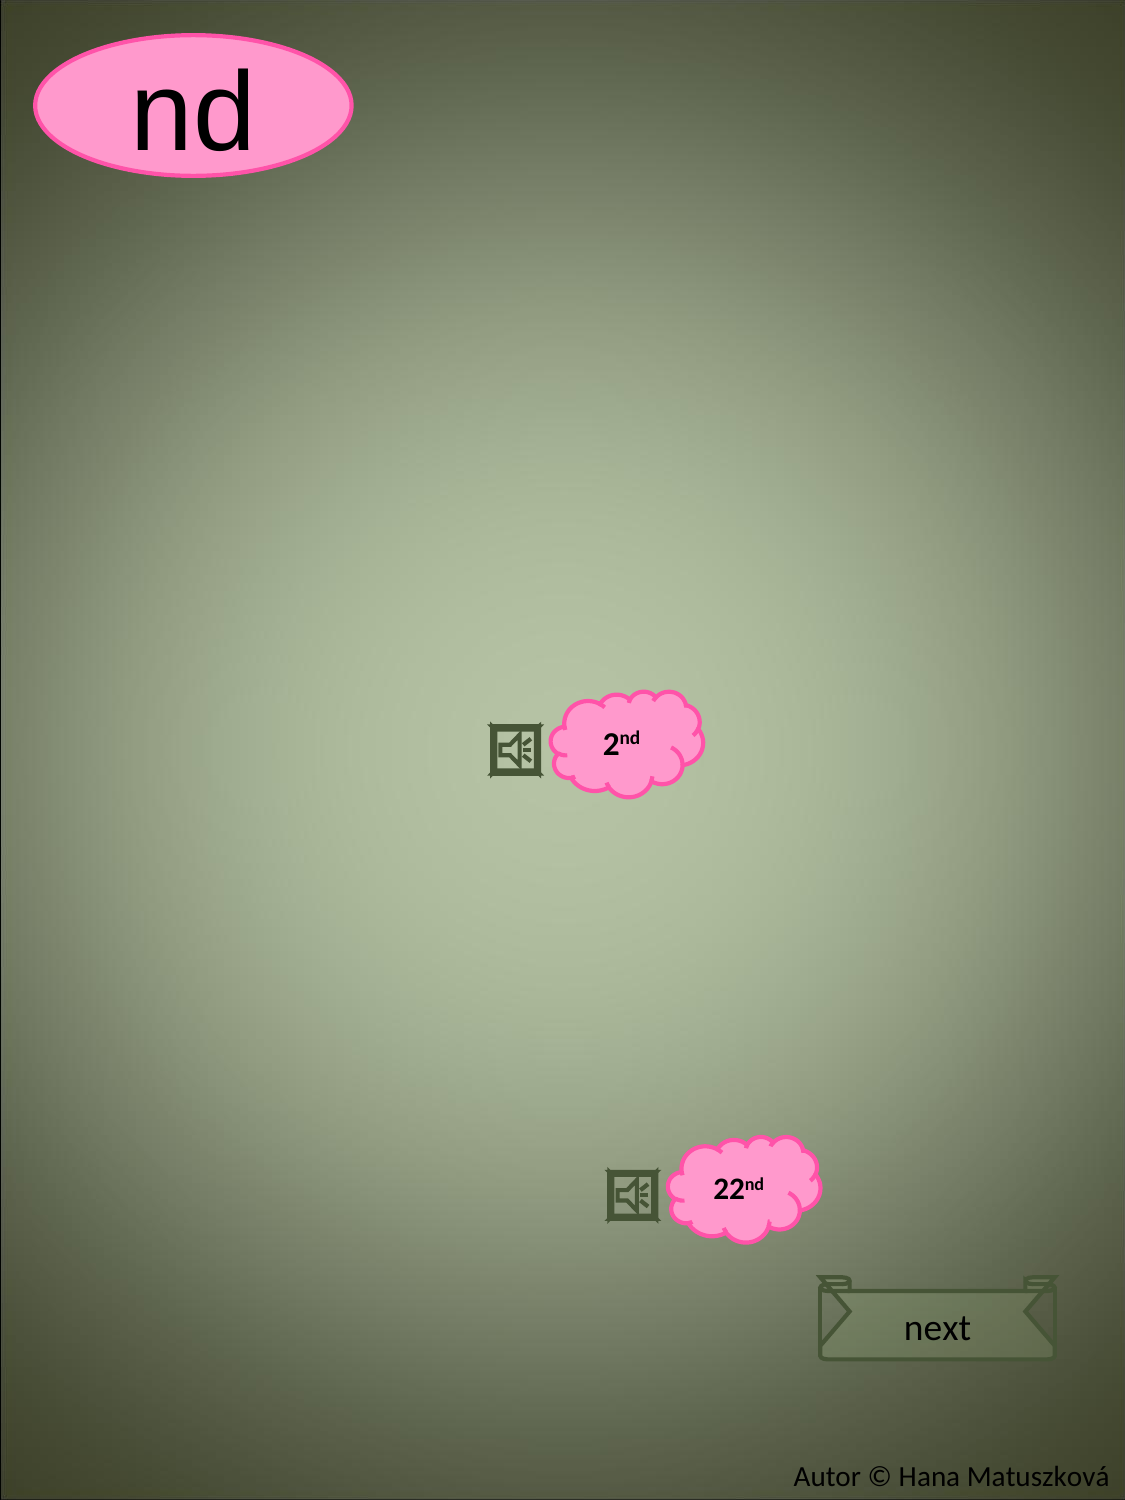

nd
2nd
22nd
next
Autor © Hana Matuszková